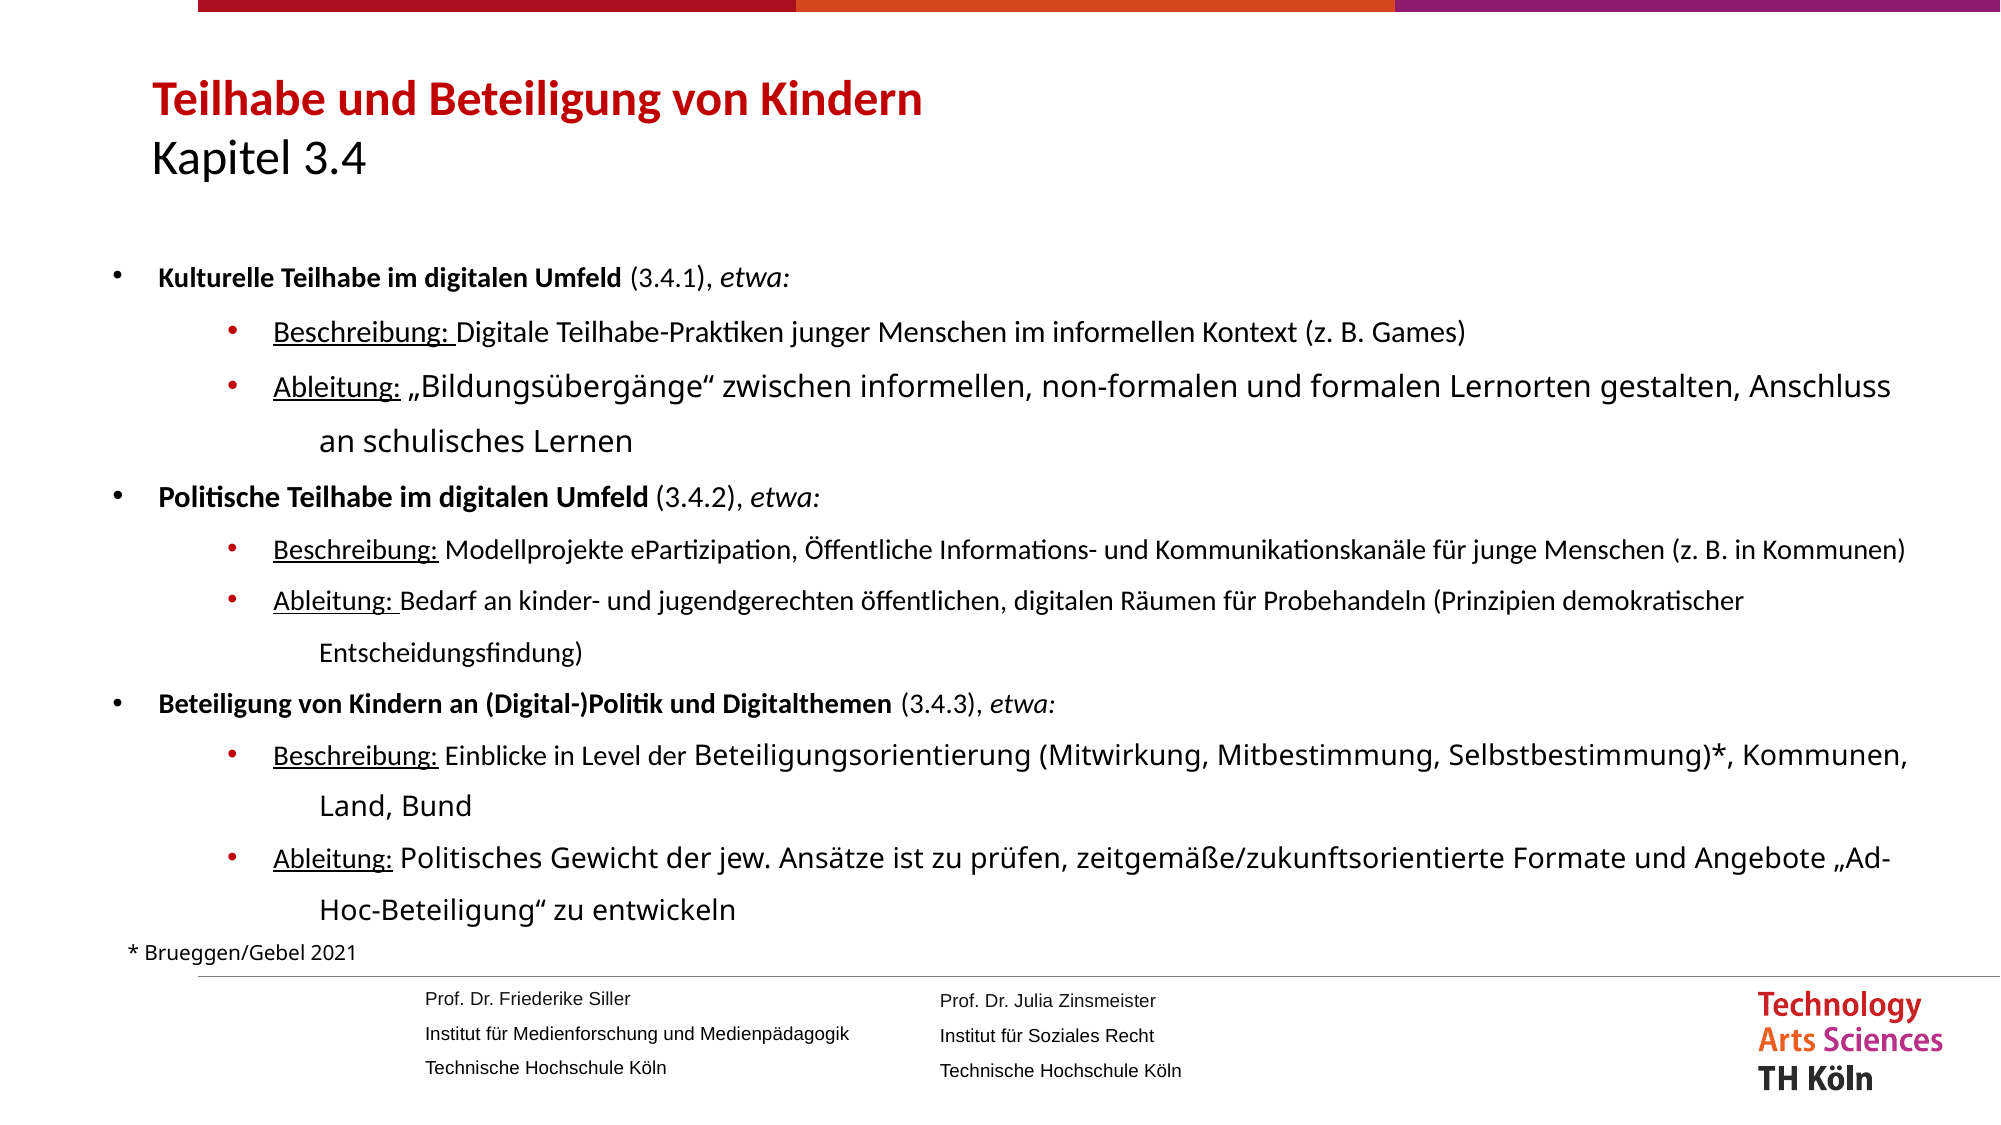

Teilhabe und Beteiligung von Kindern
Kapitel 3.4
# Kulturelle Teilhabe im digitalen Umfeld (3.4.1), etwa:
Beschreibung: Digitale Teilhabe-Praktiken junger Menschen im informellen Kontext (z. B. Games)
Ableitung: „Bildungsübergänge“ zwischen informellen, non-formalen und formalen Lernorten gestalten, Anschluss an schulisches Lernen
Politische Teilhabe im digitalen Umfeld (3.4.2), etwa:
Beschreibung: Modellprojekte ePartizipation, Öffentliche Informations- und Kommunikationskanäle für junge Menschen (z. B. in Kommunen)
Ableitung: Bedarf an kinder- und jugendgerechten öffentlichen, digitalen Räumen für Probehandeln (Prinzipien demokratischer Entscheidungsfindung)
Beteiligung von Kindern an (Digital-)Politik und Digitalthemen (3.4.3), etwa:
Beschreibung: Einblicke in Level der Beteiligungsorientierung (Mitwirkung, Mitbestimmung, Selbstbestimmung)*, Kommunen, Land, Bund
Ableitung: Politisches Gewicht der jew. Ansätze ist zu prüfen, zeitgemäße/zukunftsorientierte Formate und Angebote „Ad-Hoc-Beteiligung“ zu entwickeln
* Brueggen/Gebel 2021